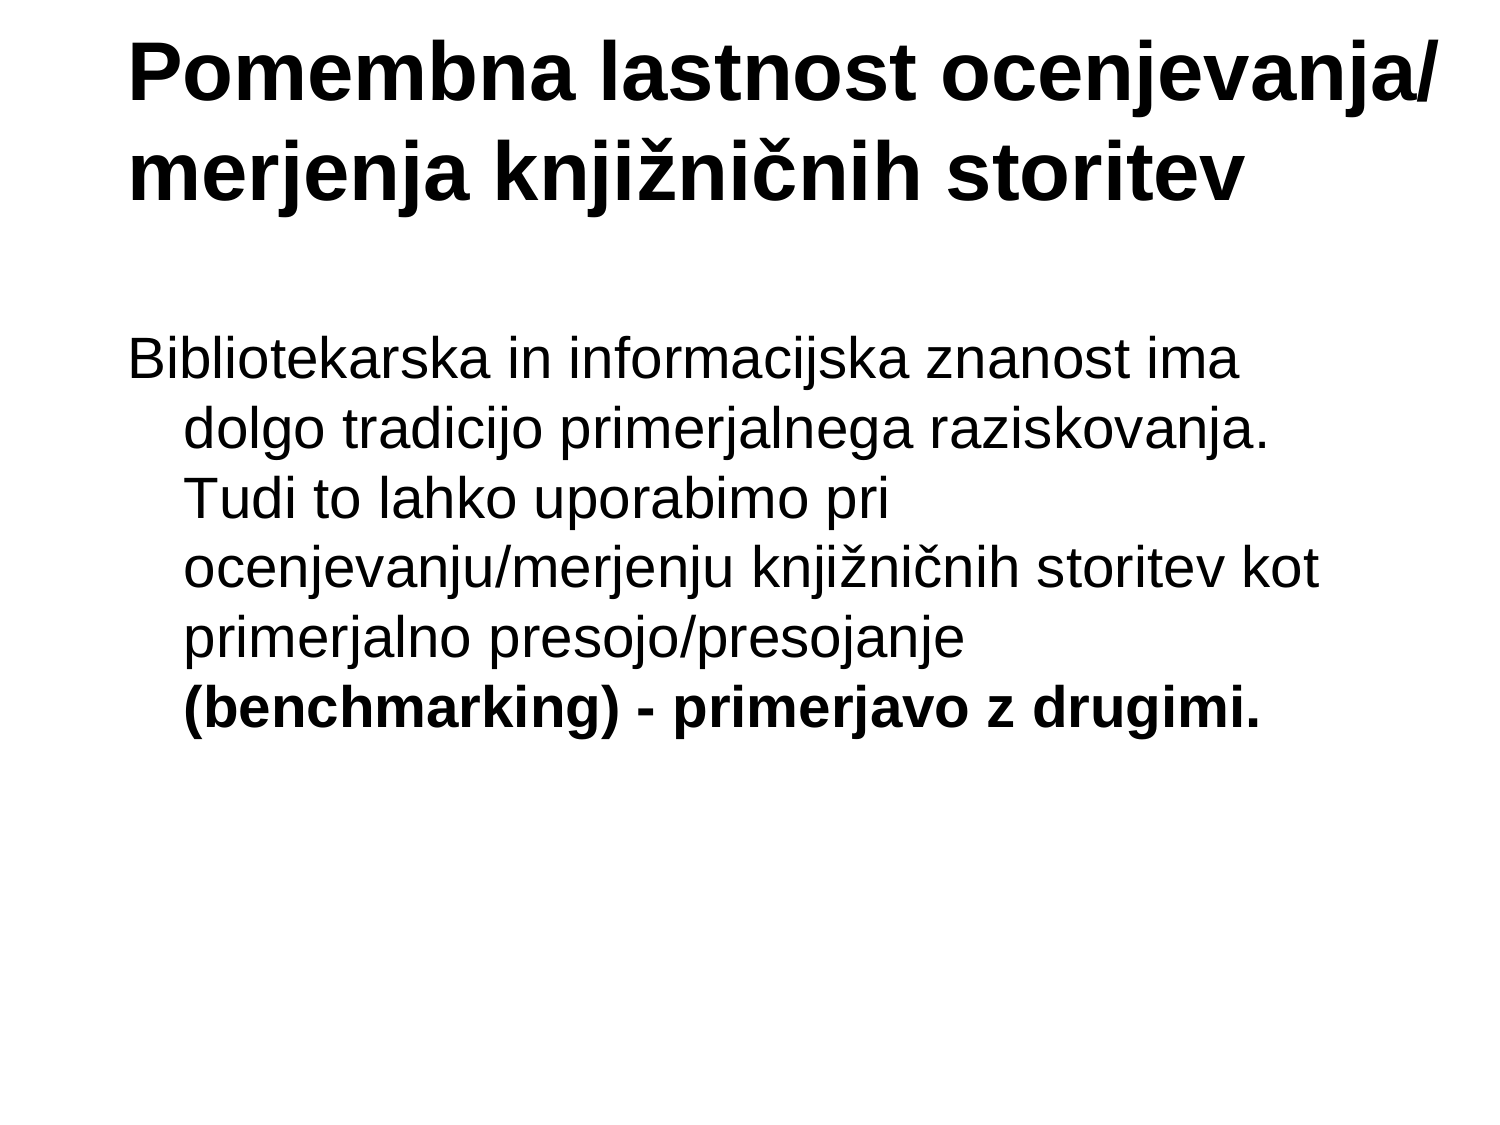

# Pomembna lastnost ocenjevanja/ merjenja knjižničnih storitev
Bibliotekarska in informacijska znanost ima dolgo tradicijo primerjalnega raziskovanja. Tudi to lahko uporabimo pri ocenjevanju/merjenju knjižničnih storitev kot primerjalno presojo/presojanje (benchmarking) - primerjavo z drugimi.
Primoz Juznic, BINK, FF, Univerza v Ljubljani